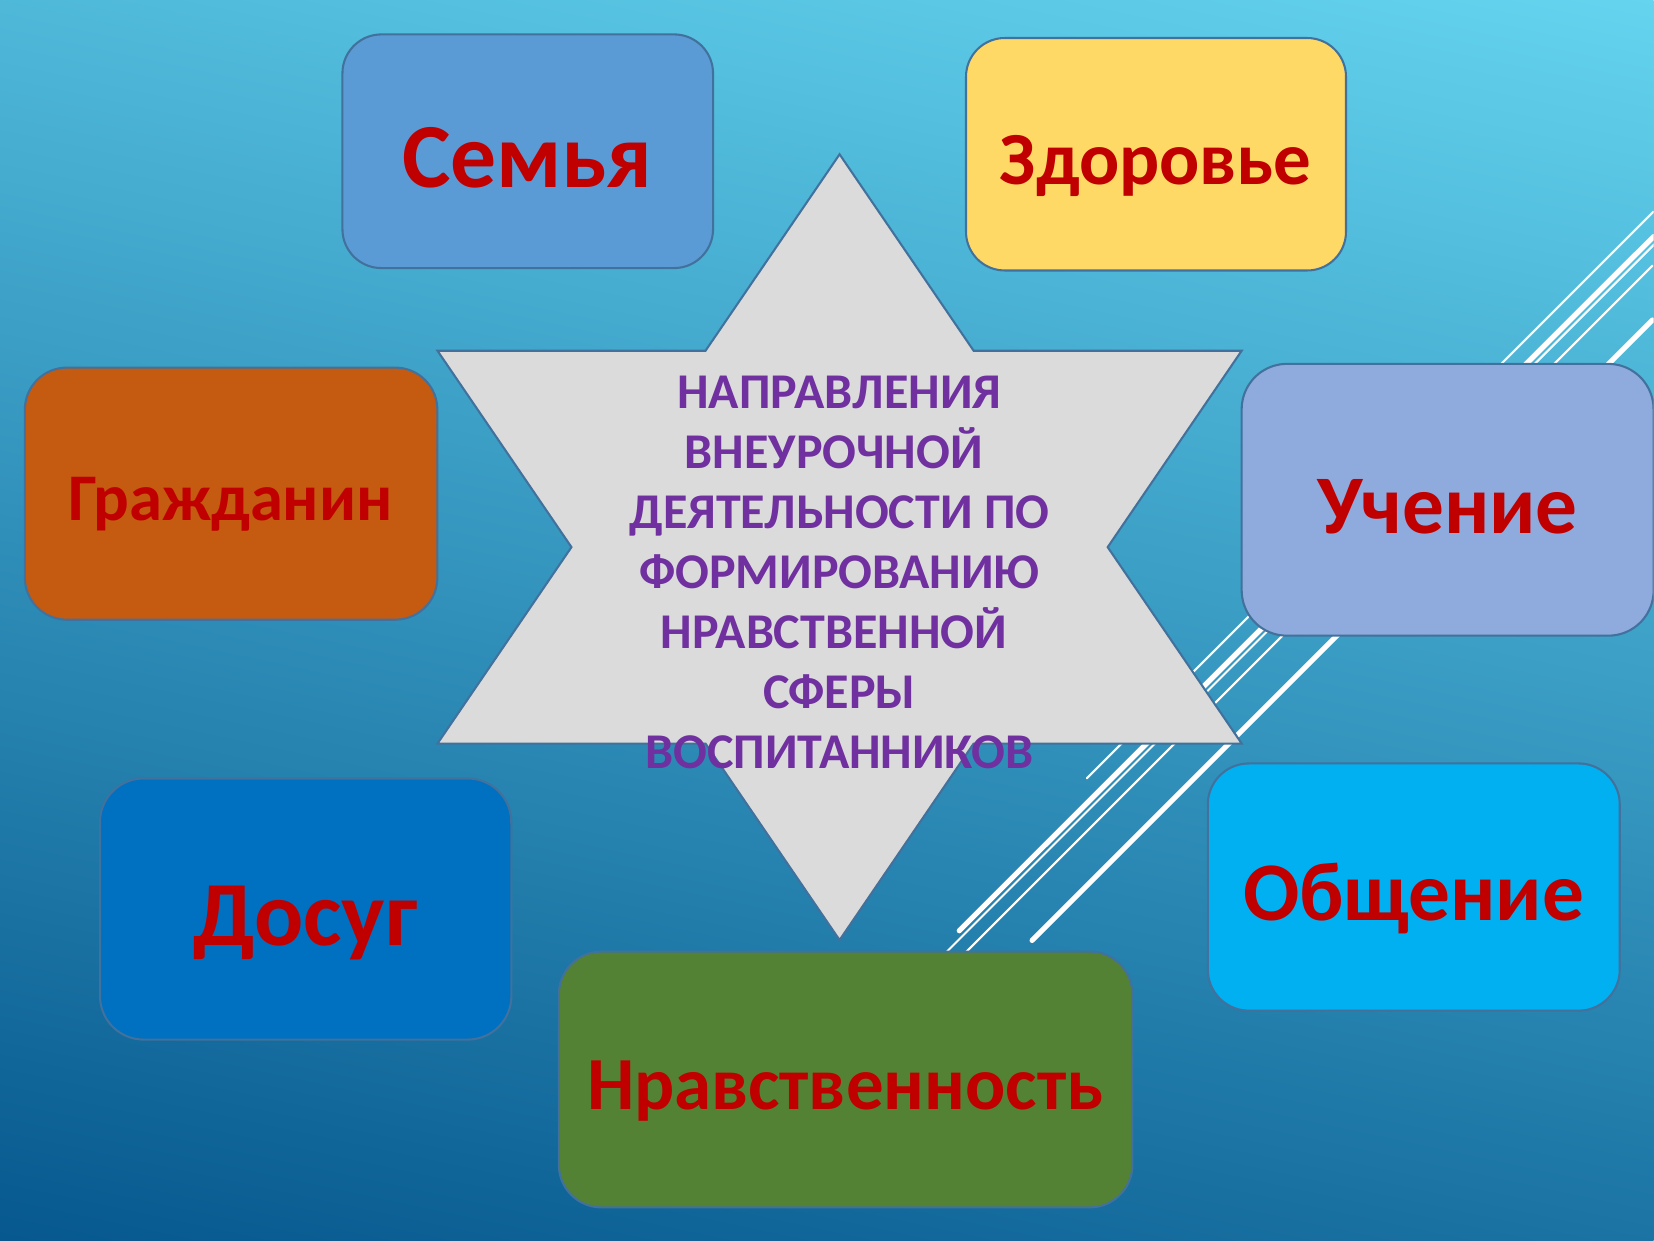

Семья
Здоровье
НАПРАВЛЕНИЯ ВНЕУРОЧНОЙ
ДЕЯТЕЛЬНОСТИ ПО ФОРМИРОВАНИЮ НРАВСТВЕННОЙ СФЕРЫ ВОСПИТАННИКОВ
Учение
Гражданин
Общение
Досуг
Нравственность